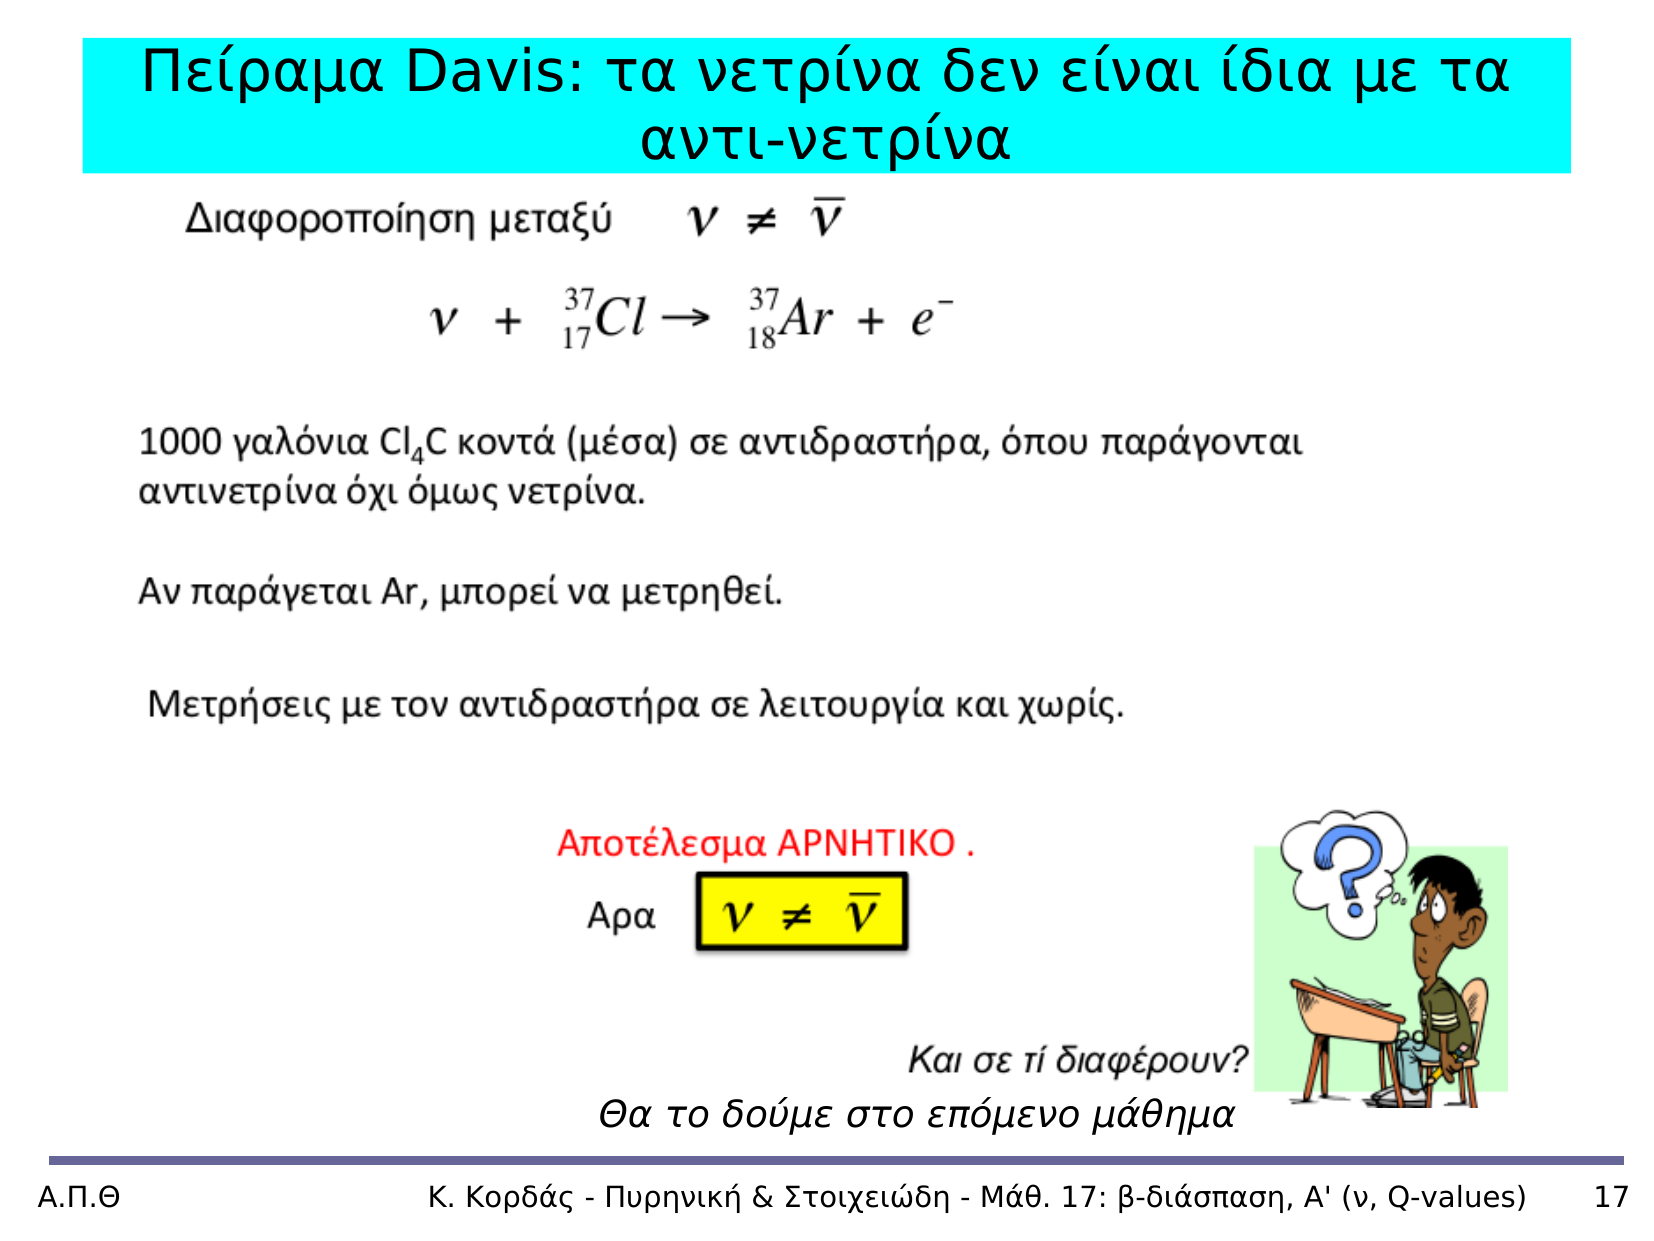

# Πείραμα Davis: τα νετρίνα δεν είναι ίδια με τα αντι-νετρίνα
Θα το δούμε στο επόμενο μάθημα
Α.Π.Θ
Κ. Κορδάς - Πυρηνική & Στοιχειώδη - Μάθ. 17: β-διάσπαση, A' (ν, Q-values)
17